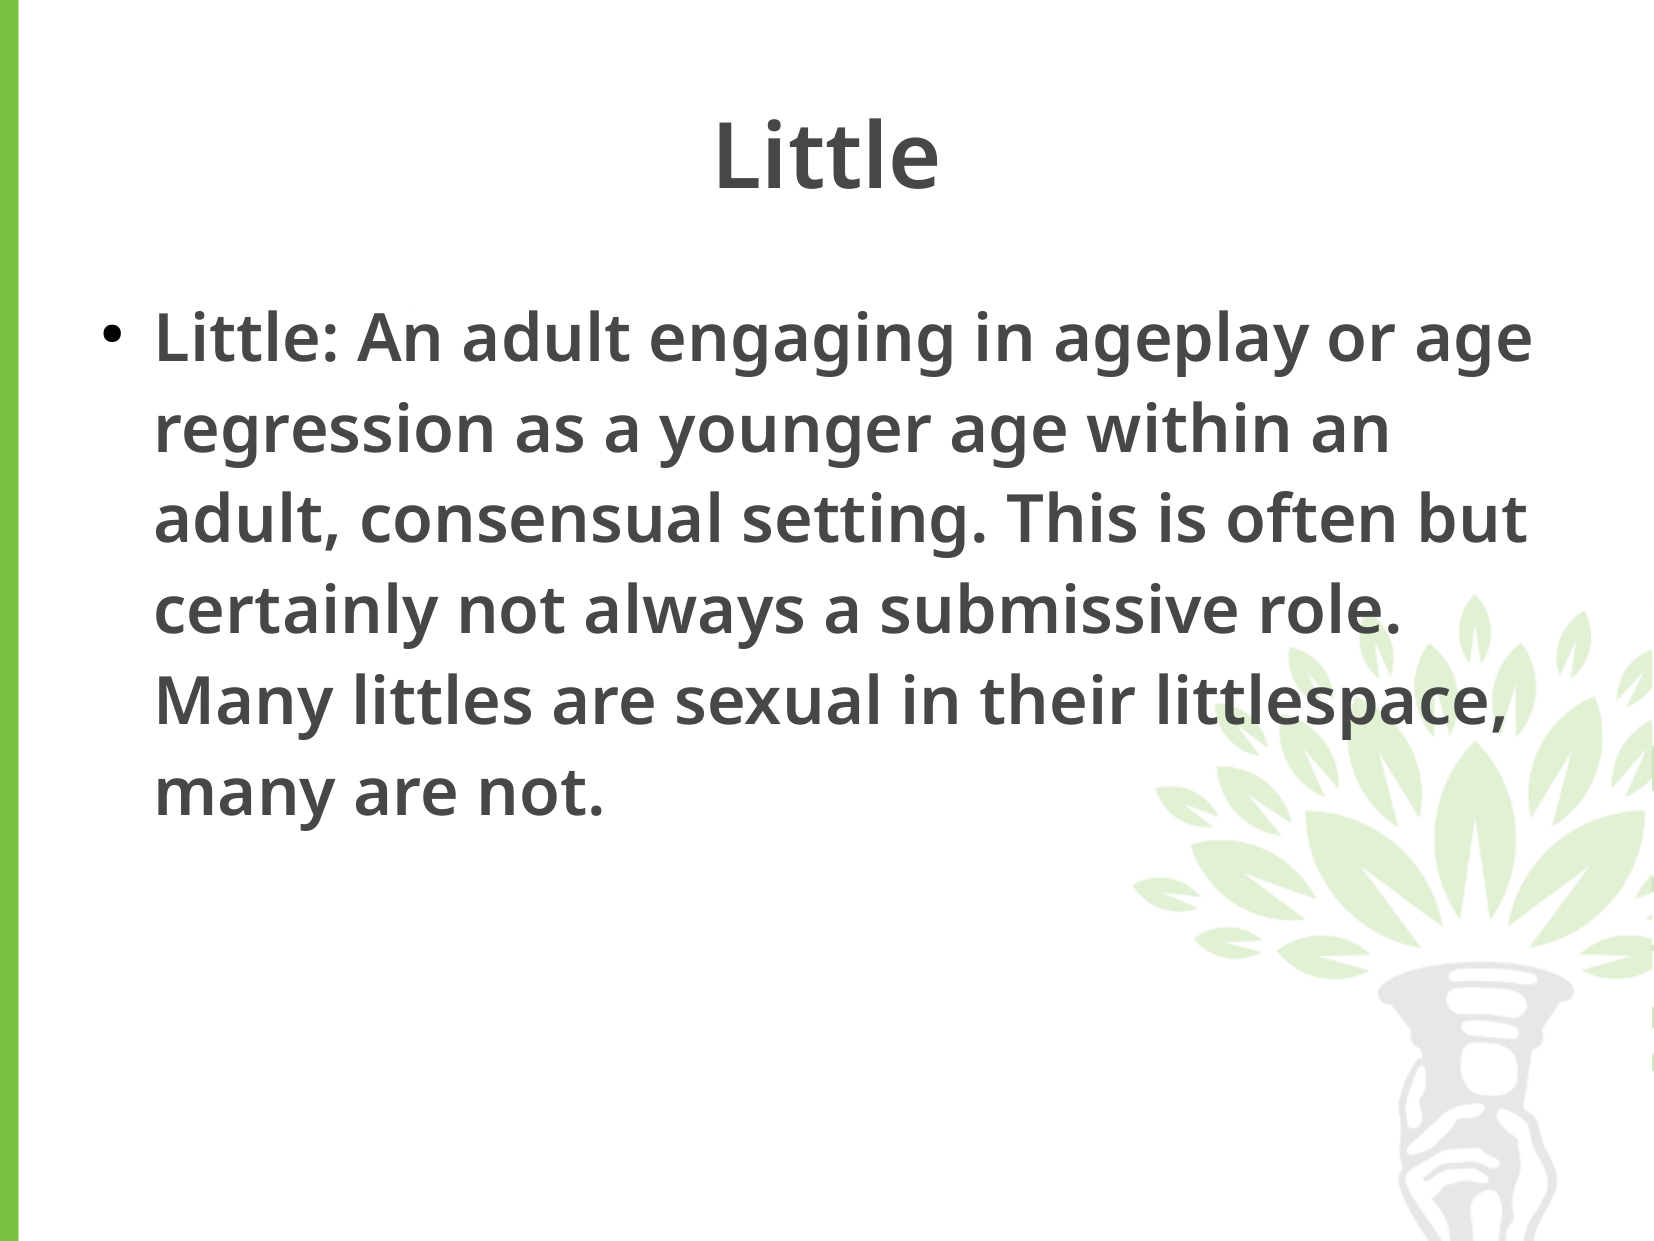

# Little
Little: An adult engaging in ageplay or age regression as a younger age within an adult, consensual setting. This is often but certainly not always a submissive role. Many littles are sexual in their littlespace, many are not.